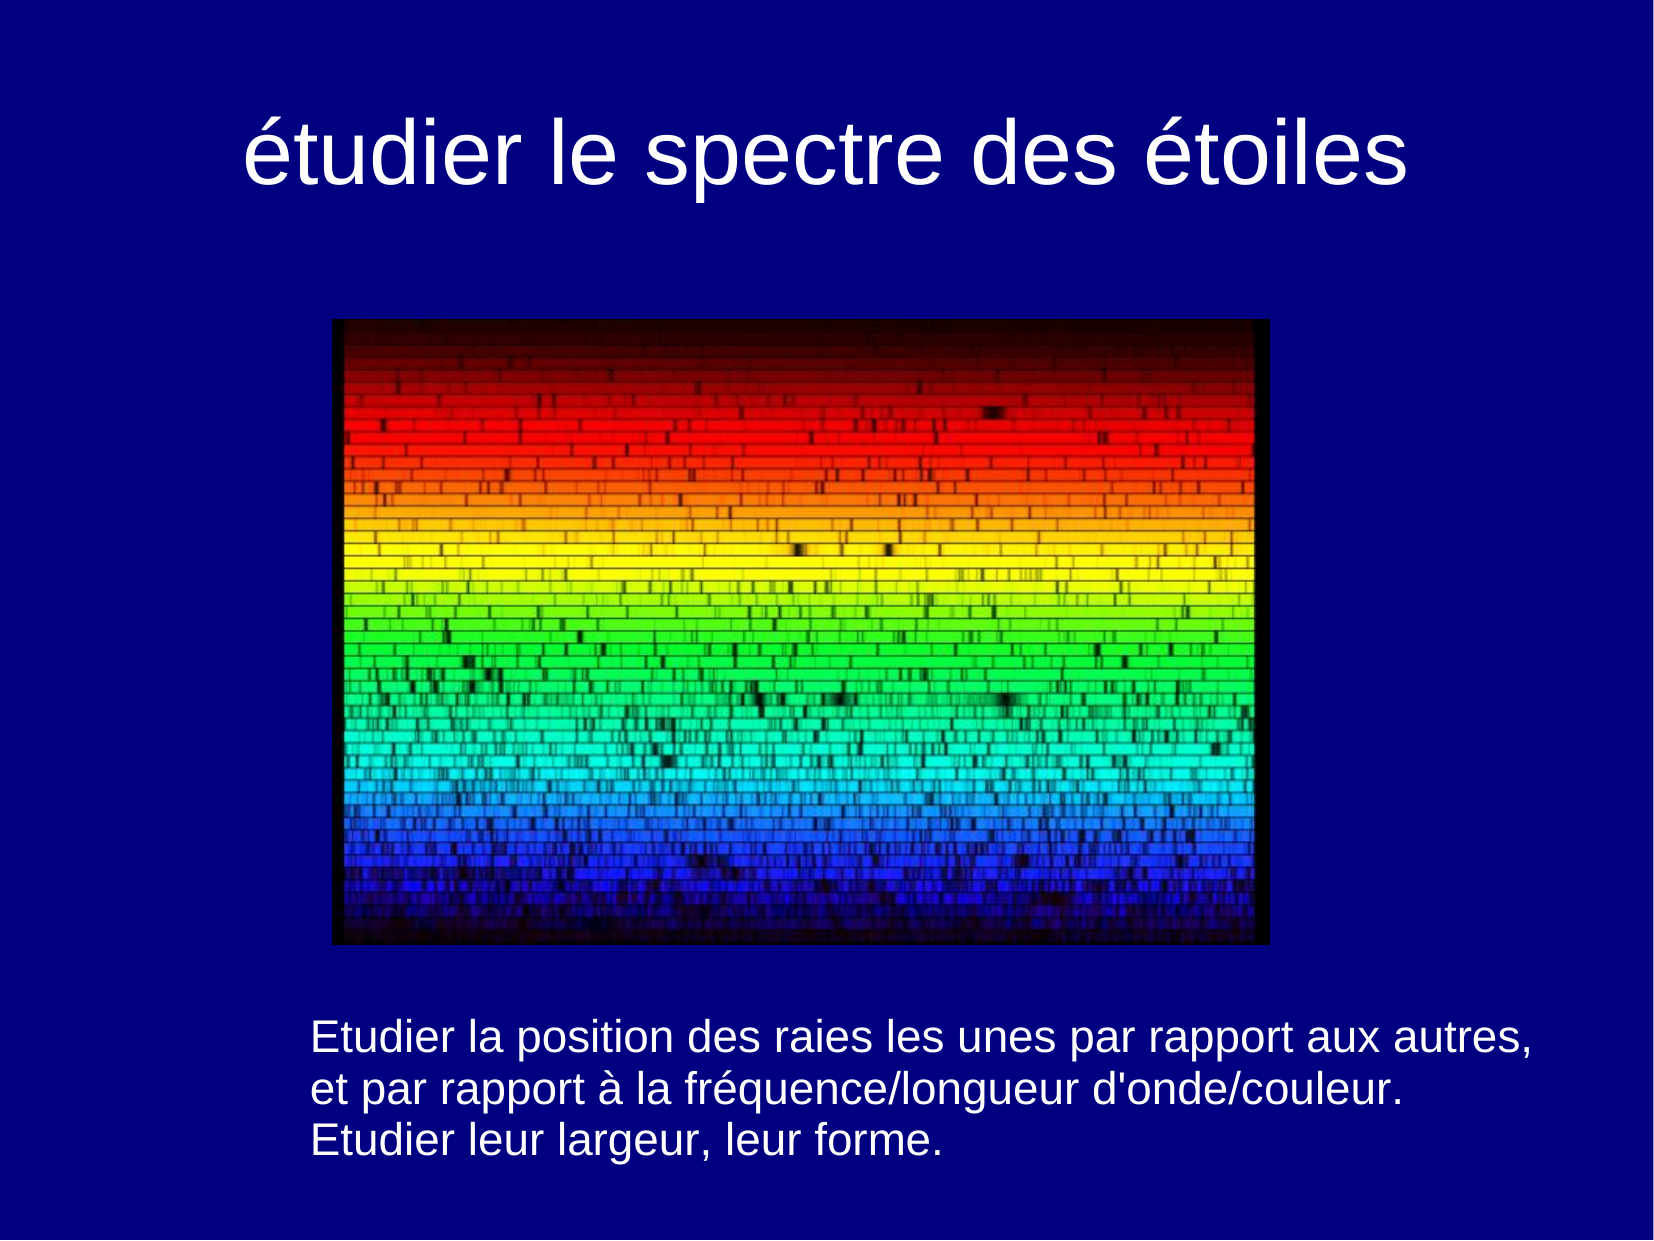

# étudier le spectre des étoiles
Etudier la position des raies les unes par rapport aux autres,
et par rapport à la fréquence/longueur d'onde/couleur.
Etudier leur largeur, leur forme.